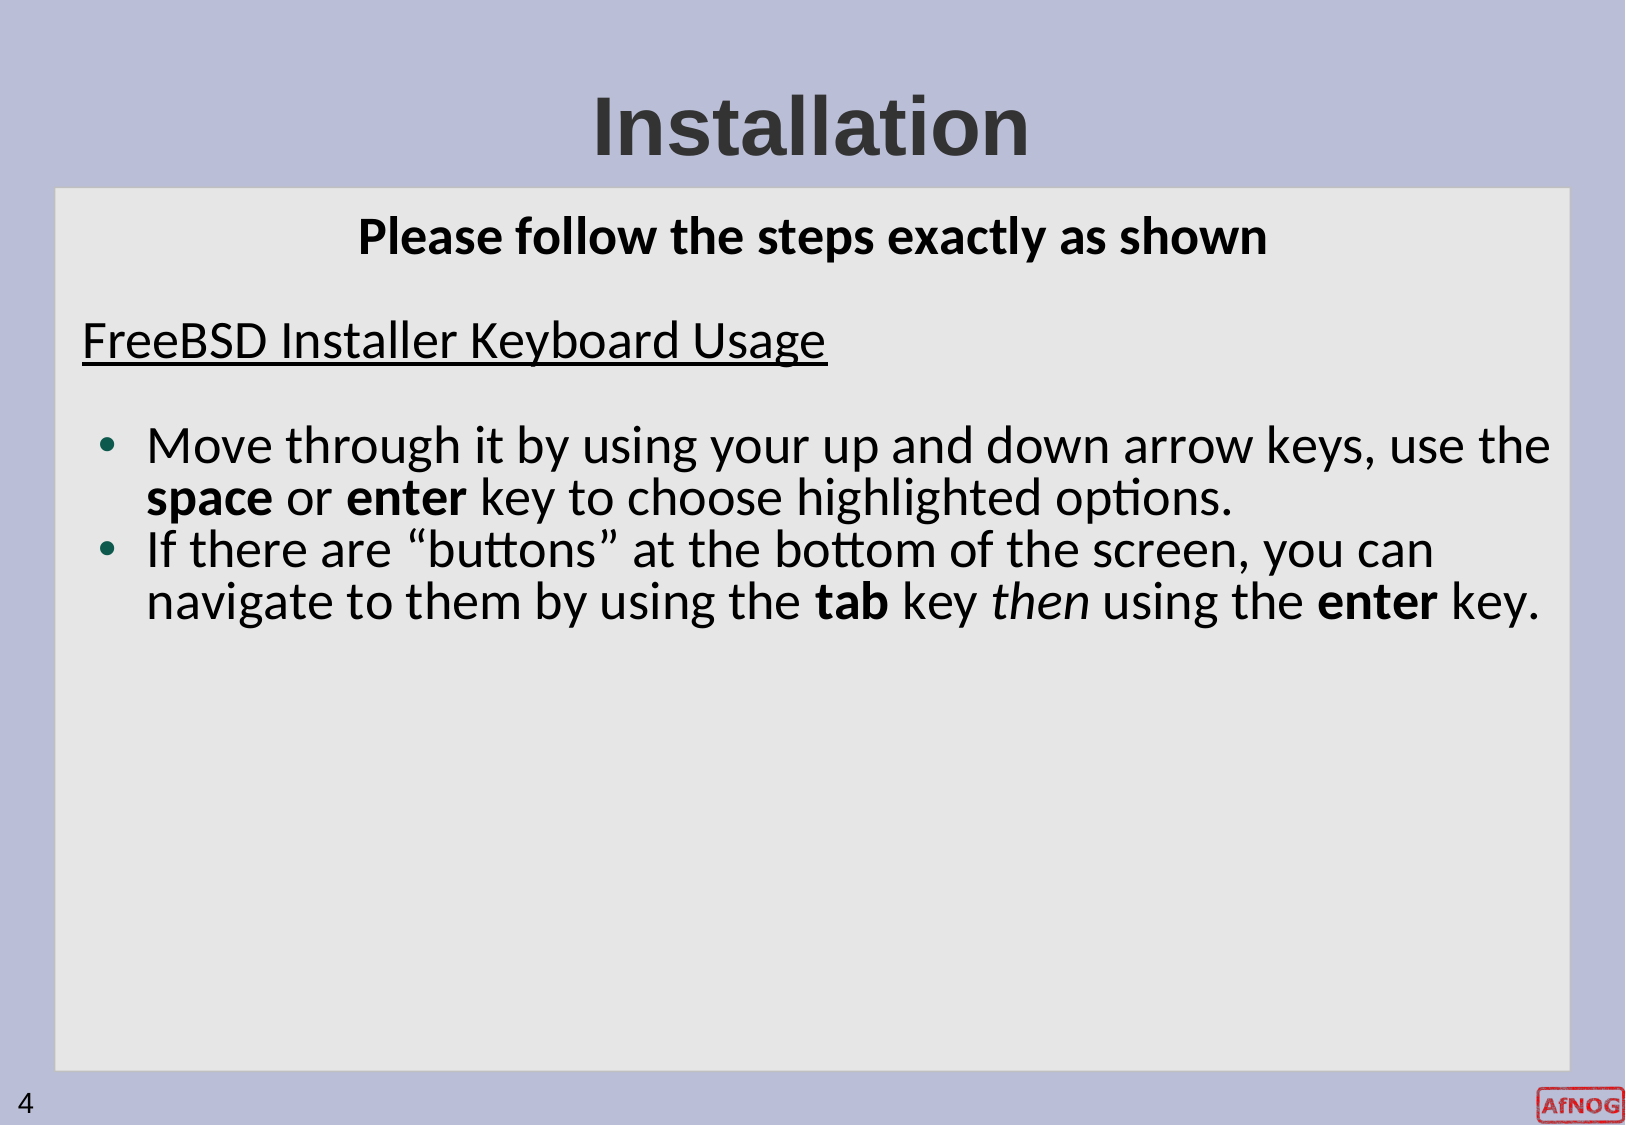

# Installation
Please follow the steps exactly as shown
FreeBSD Installer Keyboard Usage
Move through it by using your up and down arrow keys, use the space or enter key to choose highlighted options.
If there are “buttons” at the bottom of the screen, you can navigate to them by using the tab key then using the enter key.